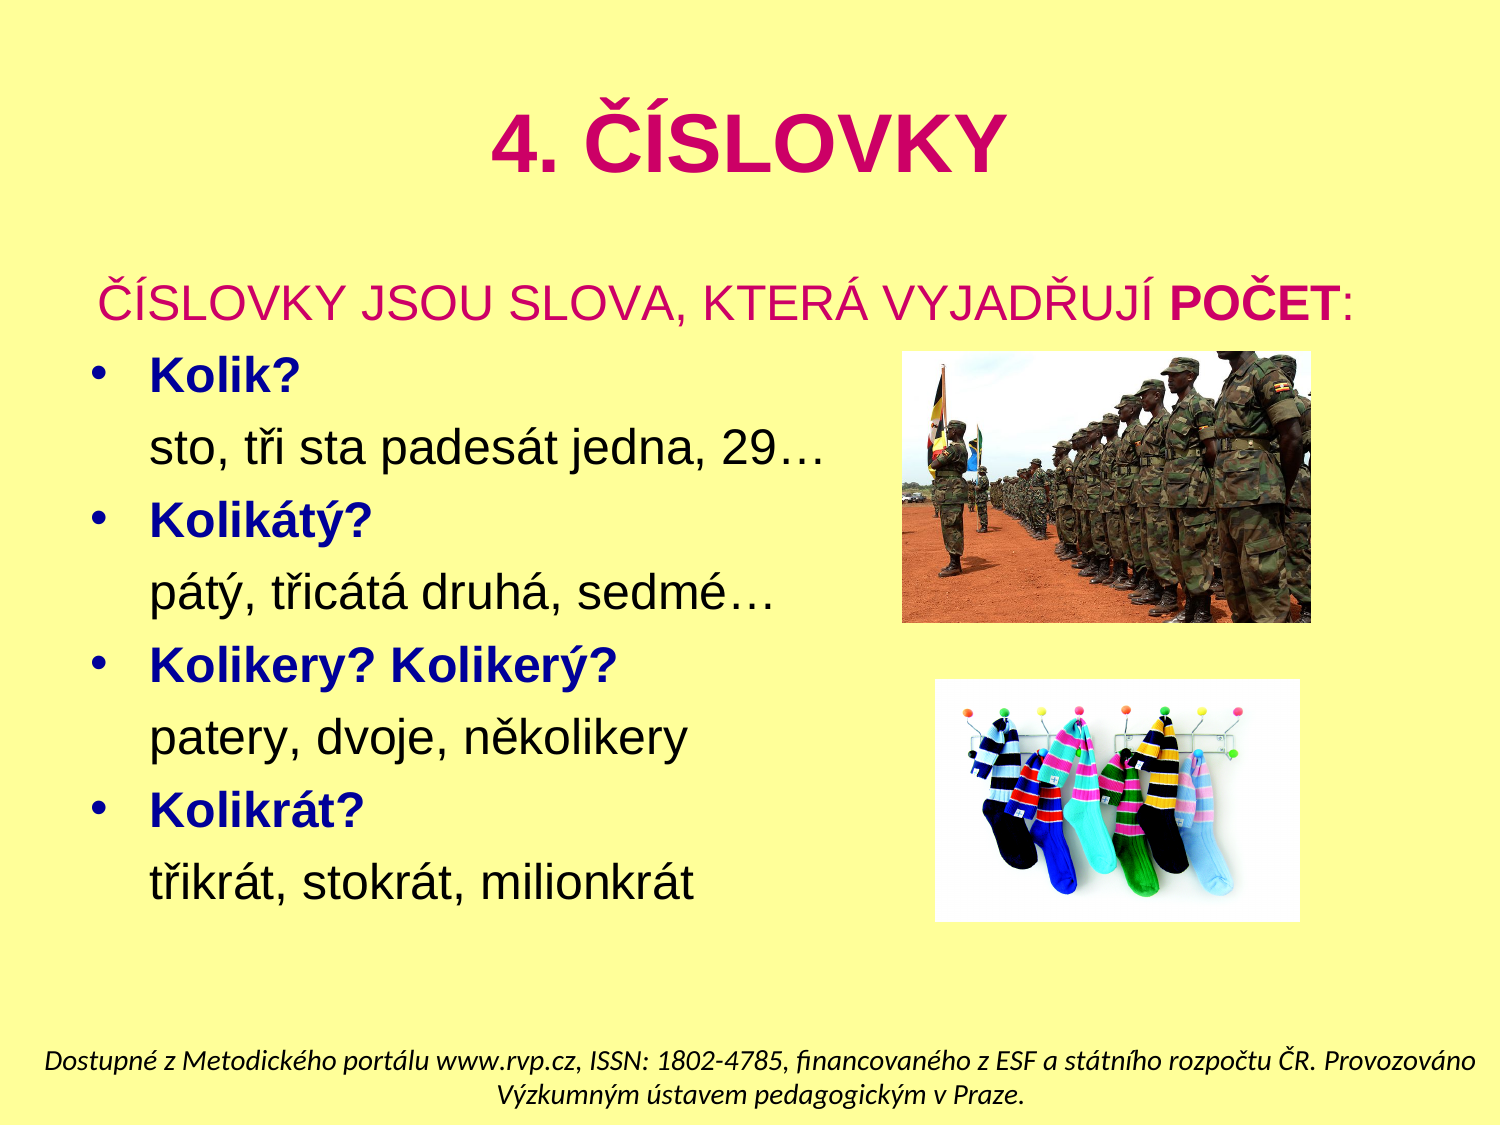

# 4. ČÍSLOVKY
ČÍSLOVKY JSOU SLOVA, KTERÁ VYJADŘUJÍ POČET:
Kolik?
	sto, tři sta padesát jedna, 29…
Kolikátý?
	pátý, třicátá druhá, sedmé…
Kolikery? Kolikerý?
	patery, dvoje, několikery
Kolikrát?
	třikrát, stokrát, milionkrát
Dostupné z Metodického portálu www.rvp.cz, ISSN: 1802-4785, financovaného z ESF a státního rozpočtu ČR. Provozováno Výzkumným ústavem pedagogickým v Praze.